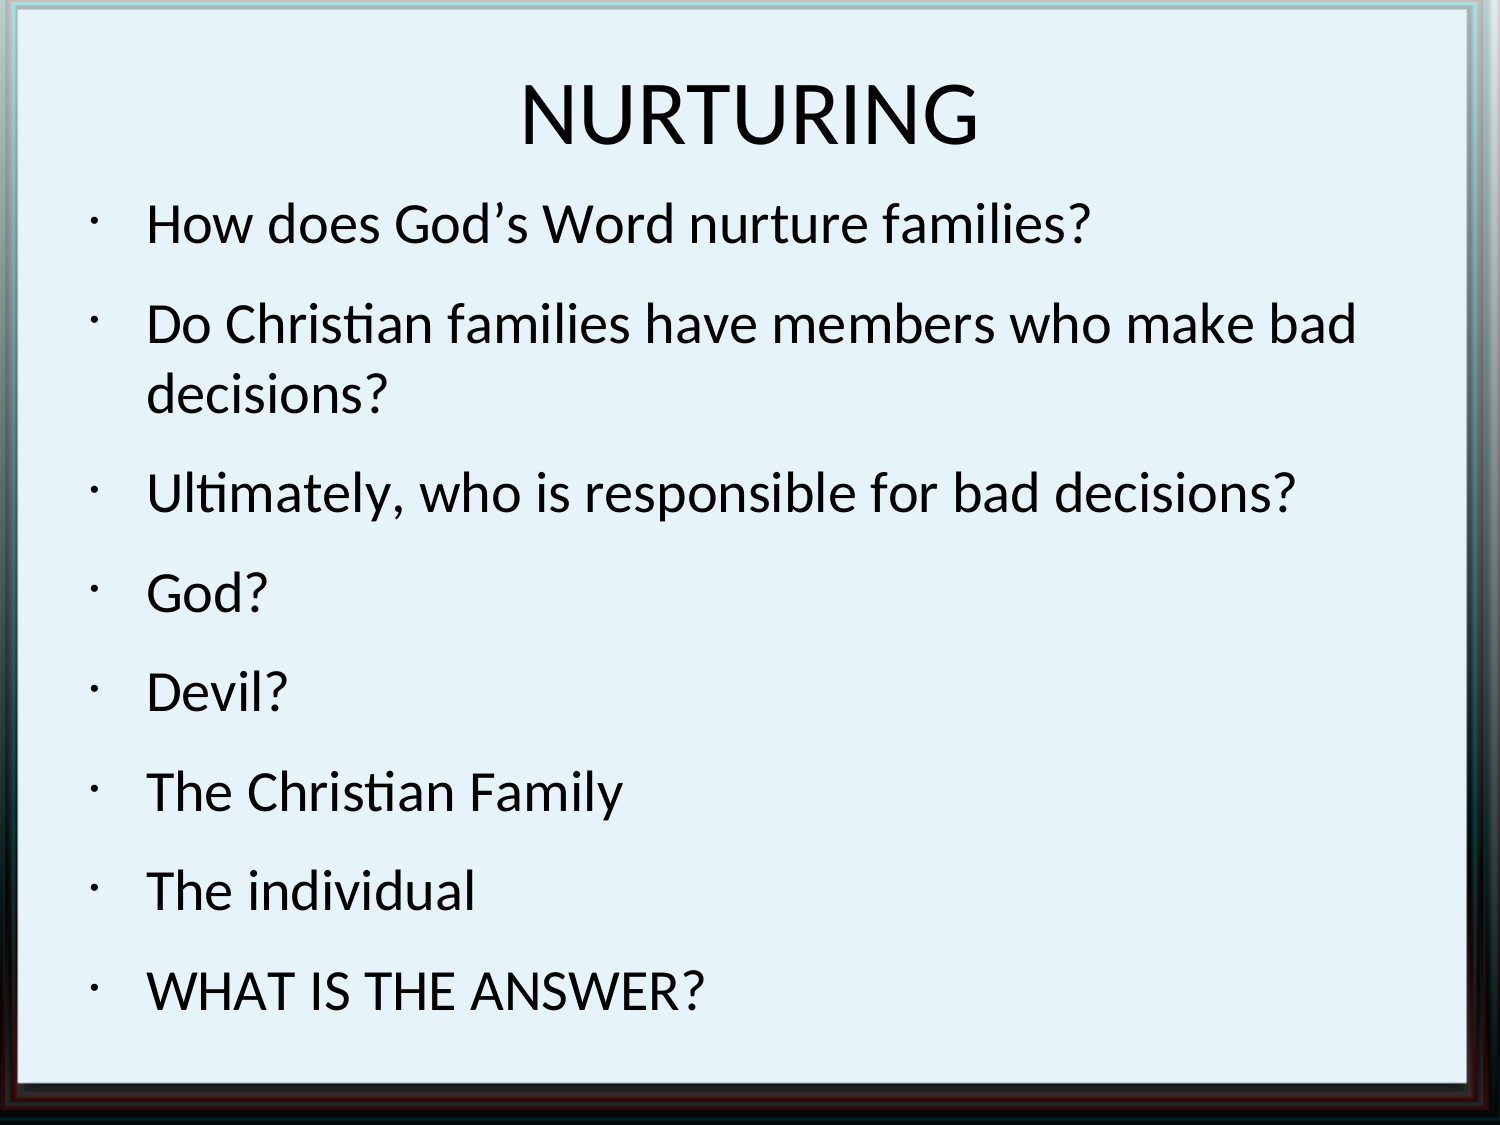

# NURTURING
How does God’s Word nurture families?
Do Christian families have members who make bad decisions?
Ultimately, who is responsible for bad decisions?
God?
Devil?
The Christian Family
The individual
WHAT IS THE ANSWER?